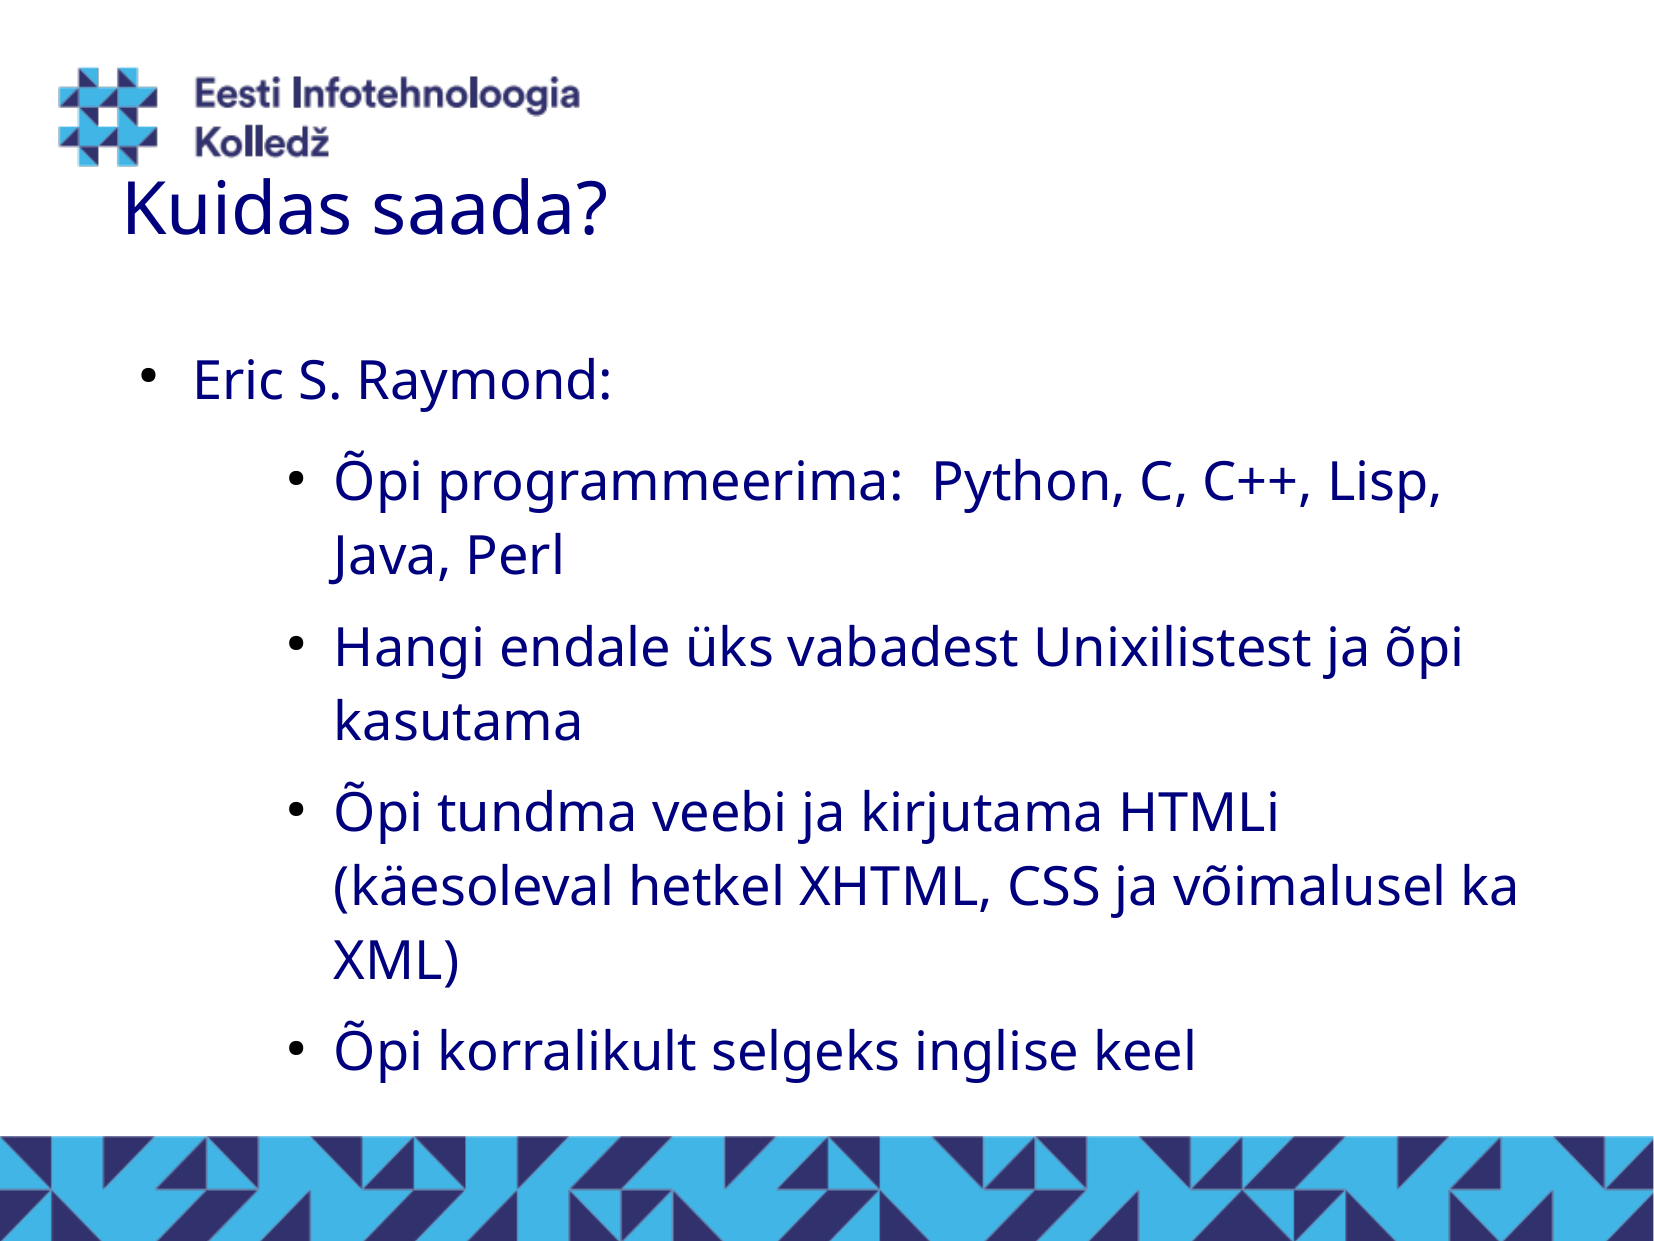

# Kuidas saada?
Eric S. Raymond:
Õpi programmeerima: Python, C, C++, Lisp, Java, Perl
Hangi endale üks vabadest Unixilistest ja õpi kasutama
Õpi tundma veebi ja kirjutama HTMLi (käesoleval hetkel XHTML, CSS ja võimalusel ka XML)
Õpi korralikult selgeks inglise keel